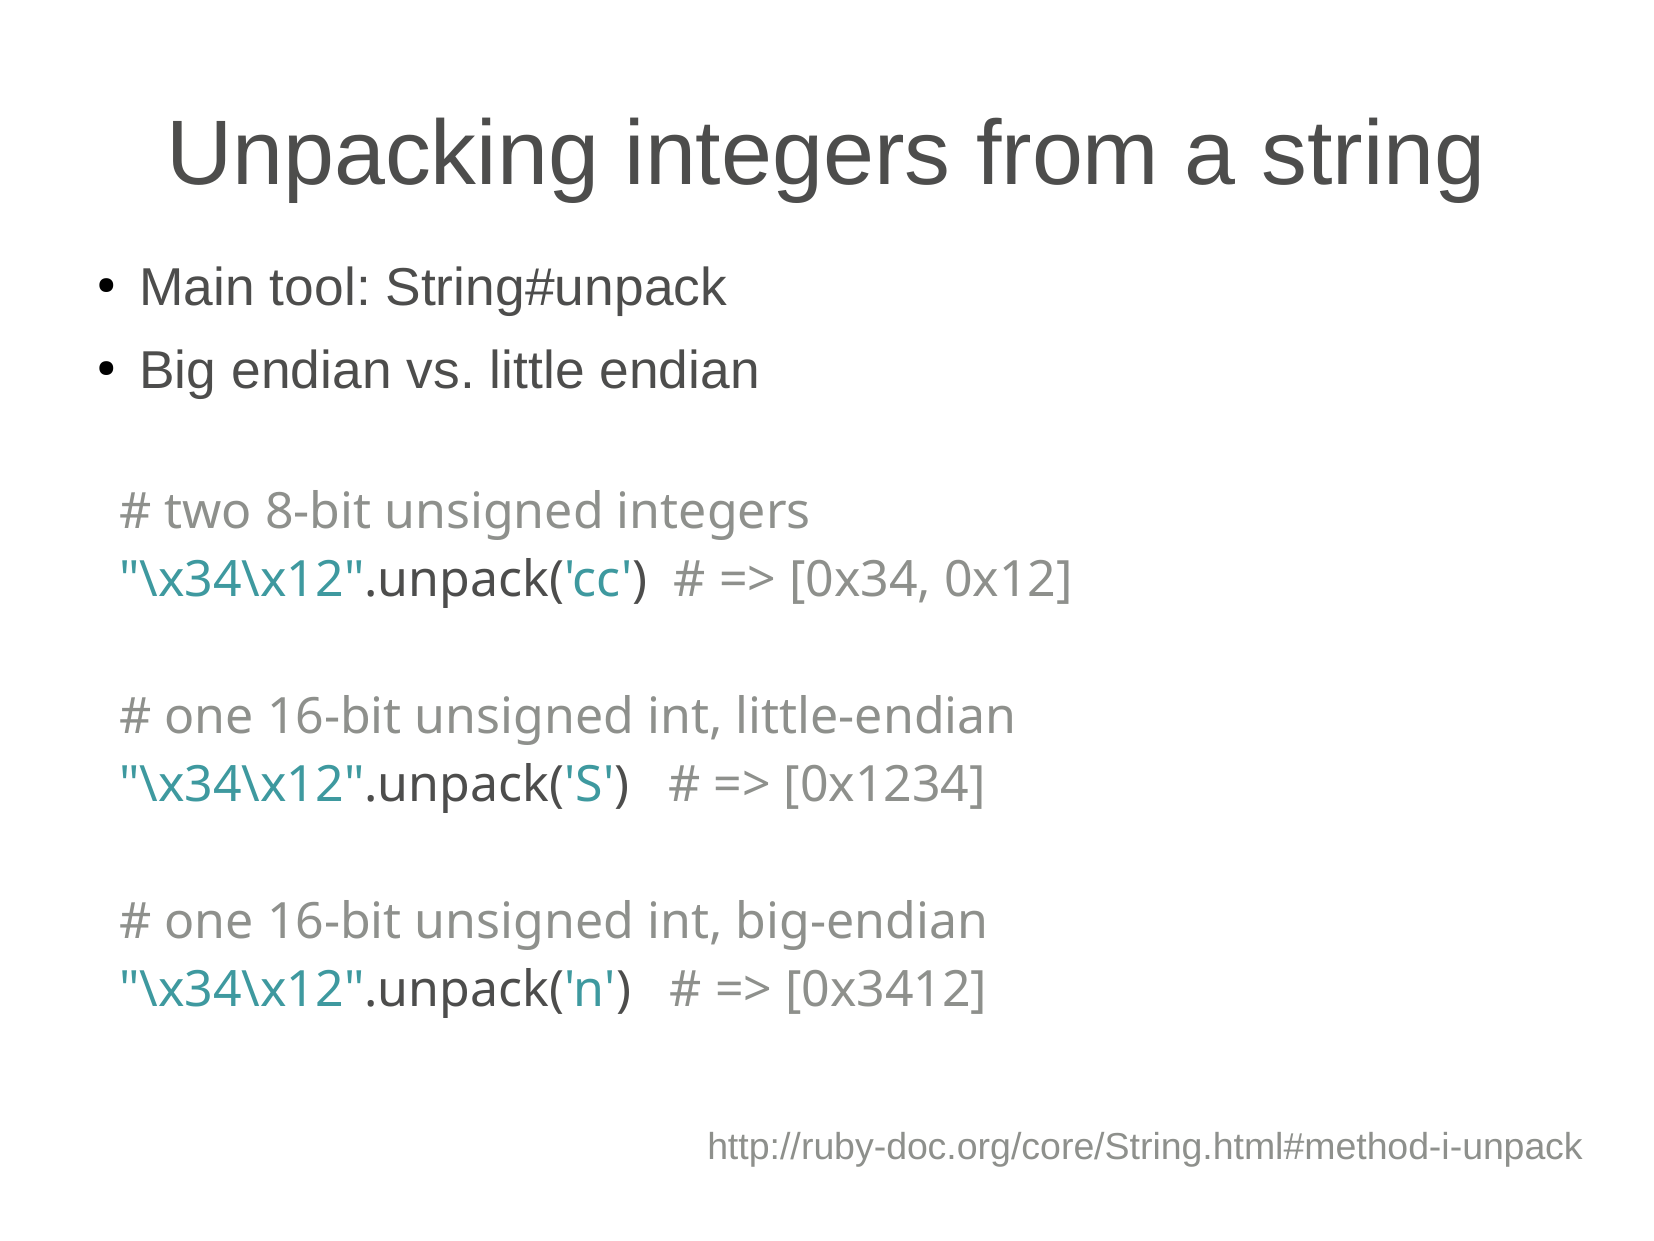

# Unpacking integers from a string
Main tool: String#unpack
Big endian vs. little endian
# two 8-bit unsigned integers
"\x34\x12".unpack('cc') # => [0x34, 0x12]
# one 16-bit unsigned int, little-endian
"\x34\x12".unpack('S') # => [0x1234]
# one 16-bit unsigned int, big-endian "\x34\x12".unpack('n') # => [0x3412]
http://ruby-doc.org/core/String.html#method-i-unpack